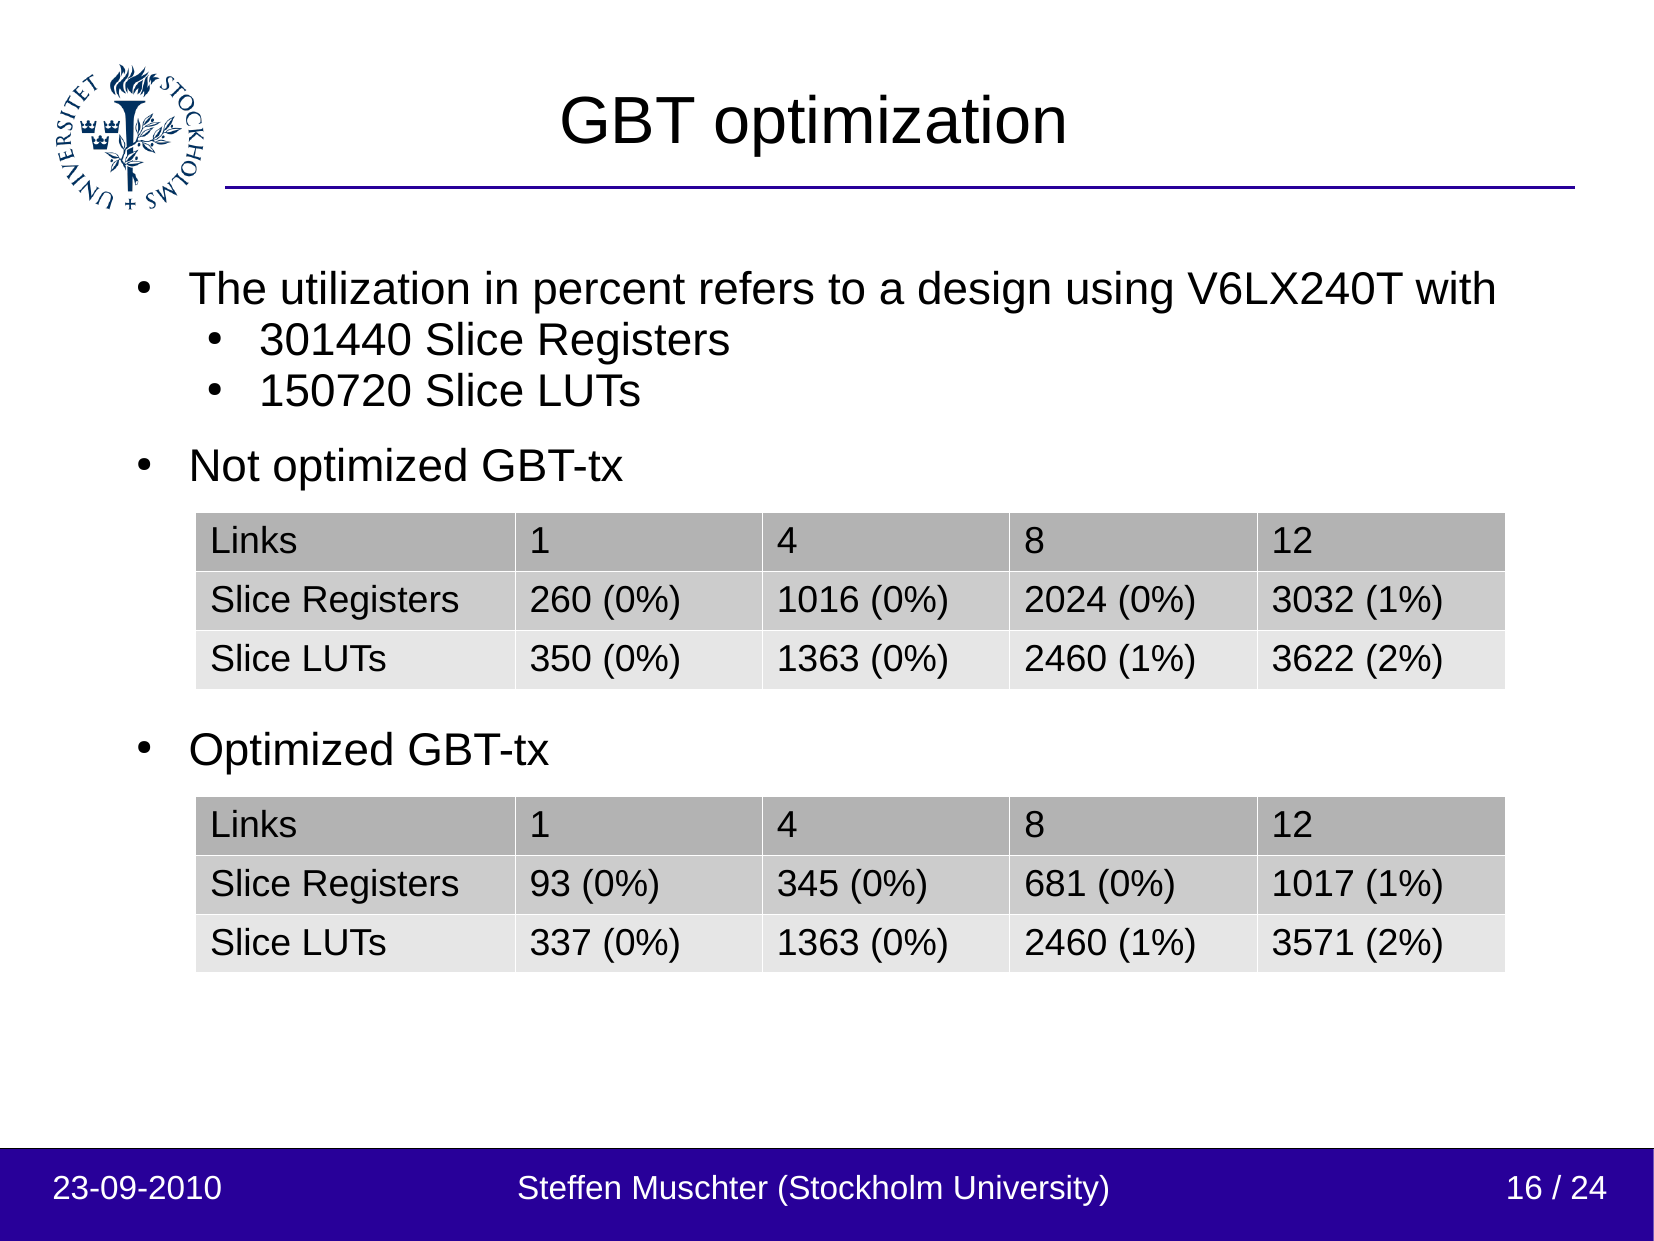

GBT optimization
The utilization in percent refers to a design using V6LX240T with
301440 Slice Registers
150720 Slice LUTs
Not optimized GBT-tx
| Links | 1 | 4 | 8 | 12 |
| --- | --- | --- | --- | --- |
| Slice Registers | 260 (0%) | 1016 (0%) | 2024 (0%) | 3032 (1%) |
| Slice LUTs | 350 (0%) | 1363 (0%) | 2460 (1%) | 3622 (2%) |
Optimized GBT-tx
| Links | 1 | 4 | 8 | 12 |
| --- | --- | --- | --- | --- |
| Slice Registers | 93 (0%) | 345 (0%) | 681 (0%) | 1017 (1%) |
| Slice LUTs | 337 (0%) | 1363 (0%) | 2460 (1%) | 3571 (2%) |
16 / 24